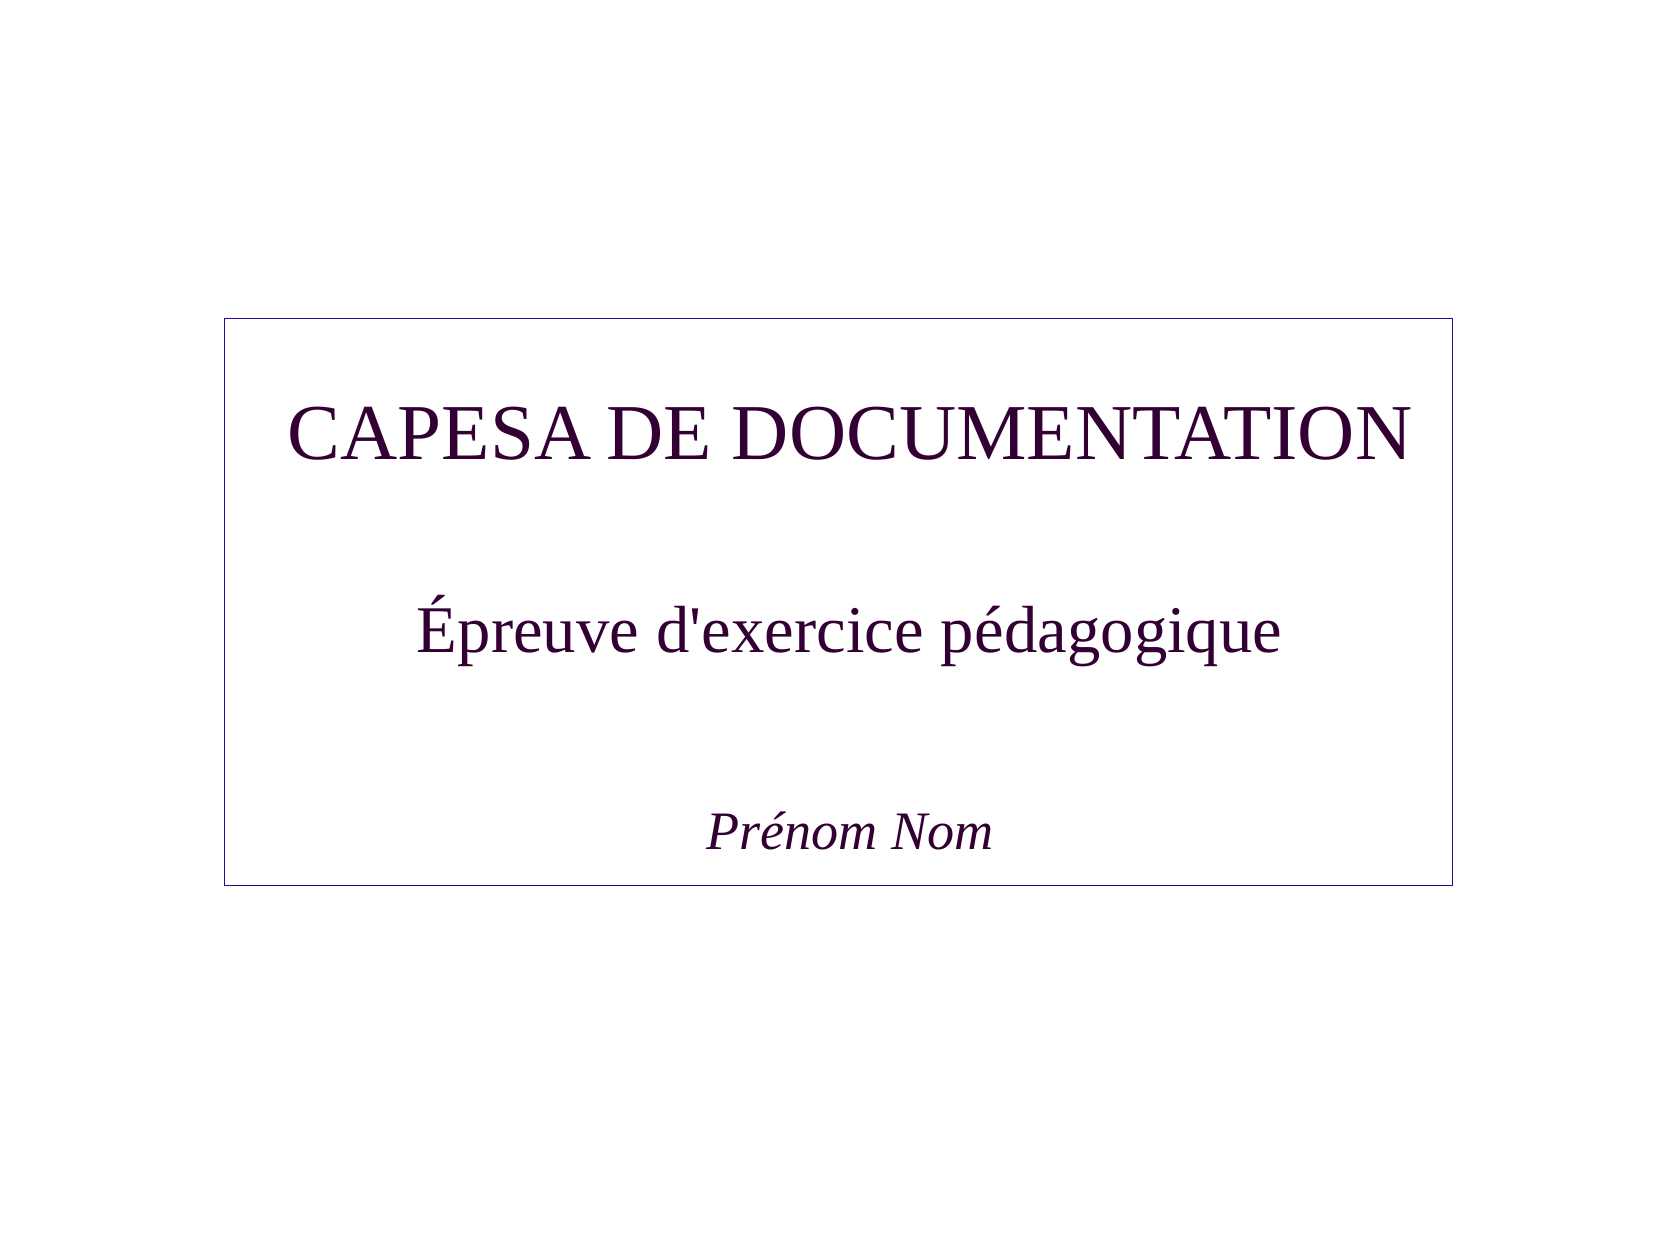

# CAPESA DE DOCUMENTATION Épreuve d'exercice pédagogique Prénom Nom